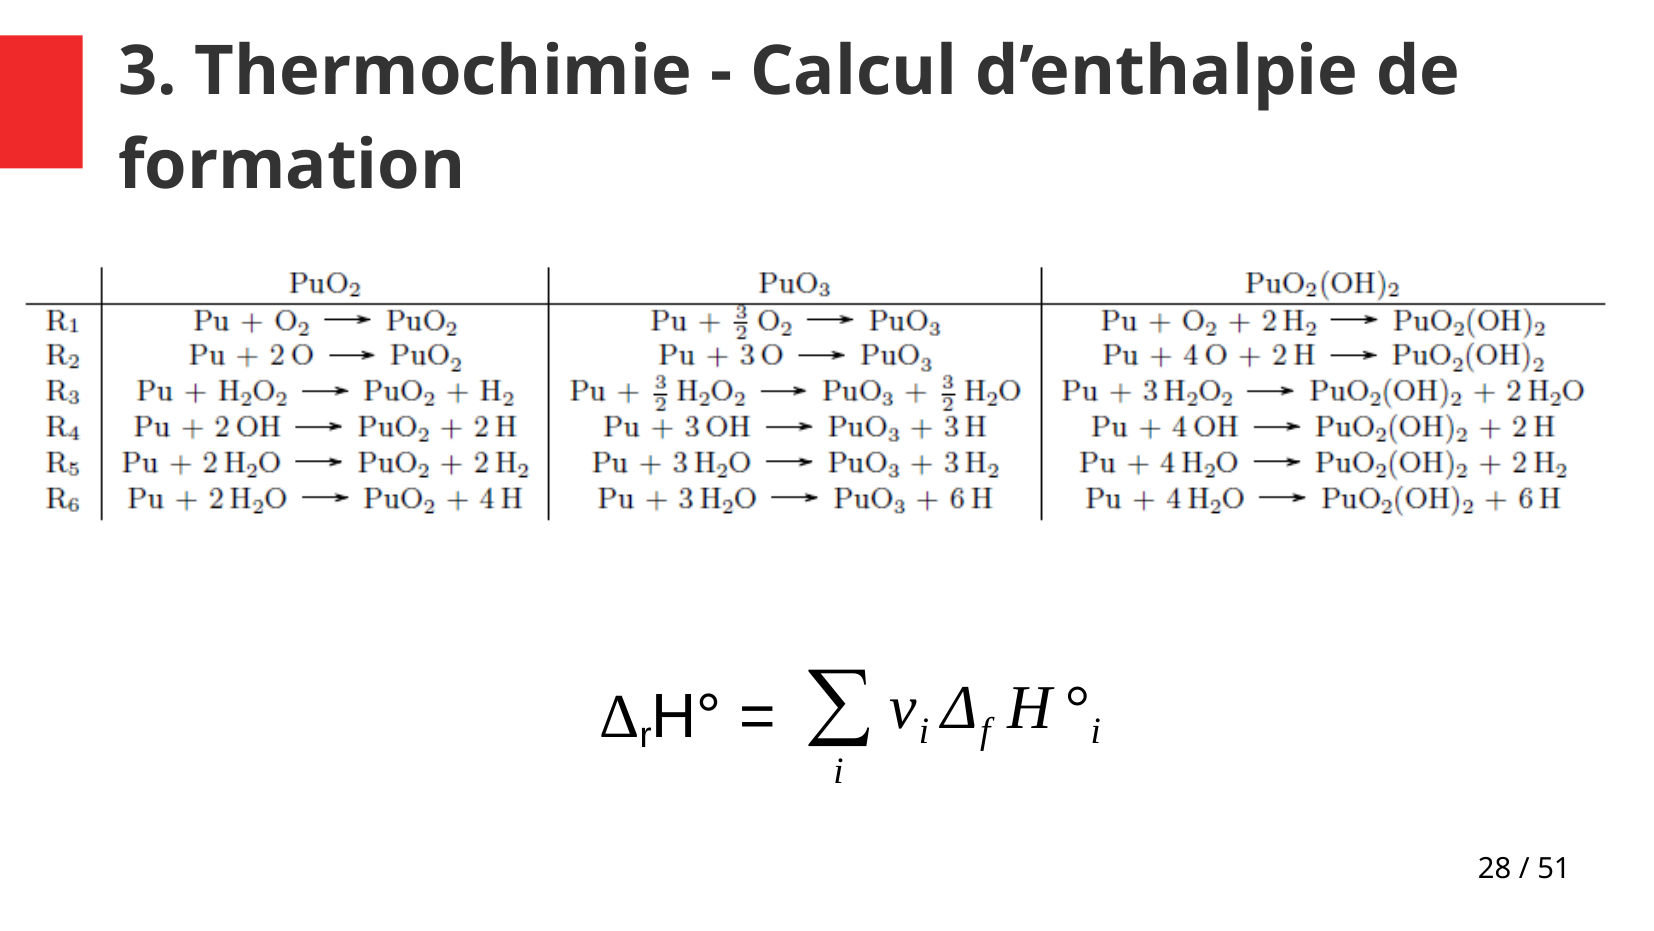

# 3. Thermochimie - Calcul d’enthalpie de formation
ΔrH° =
28